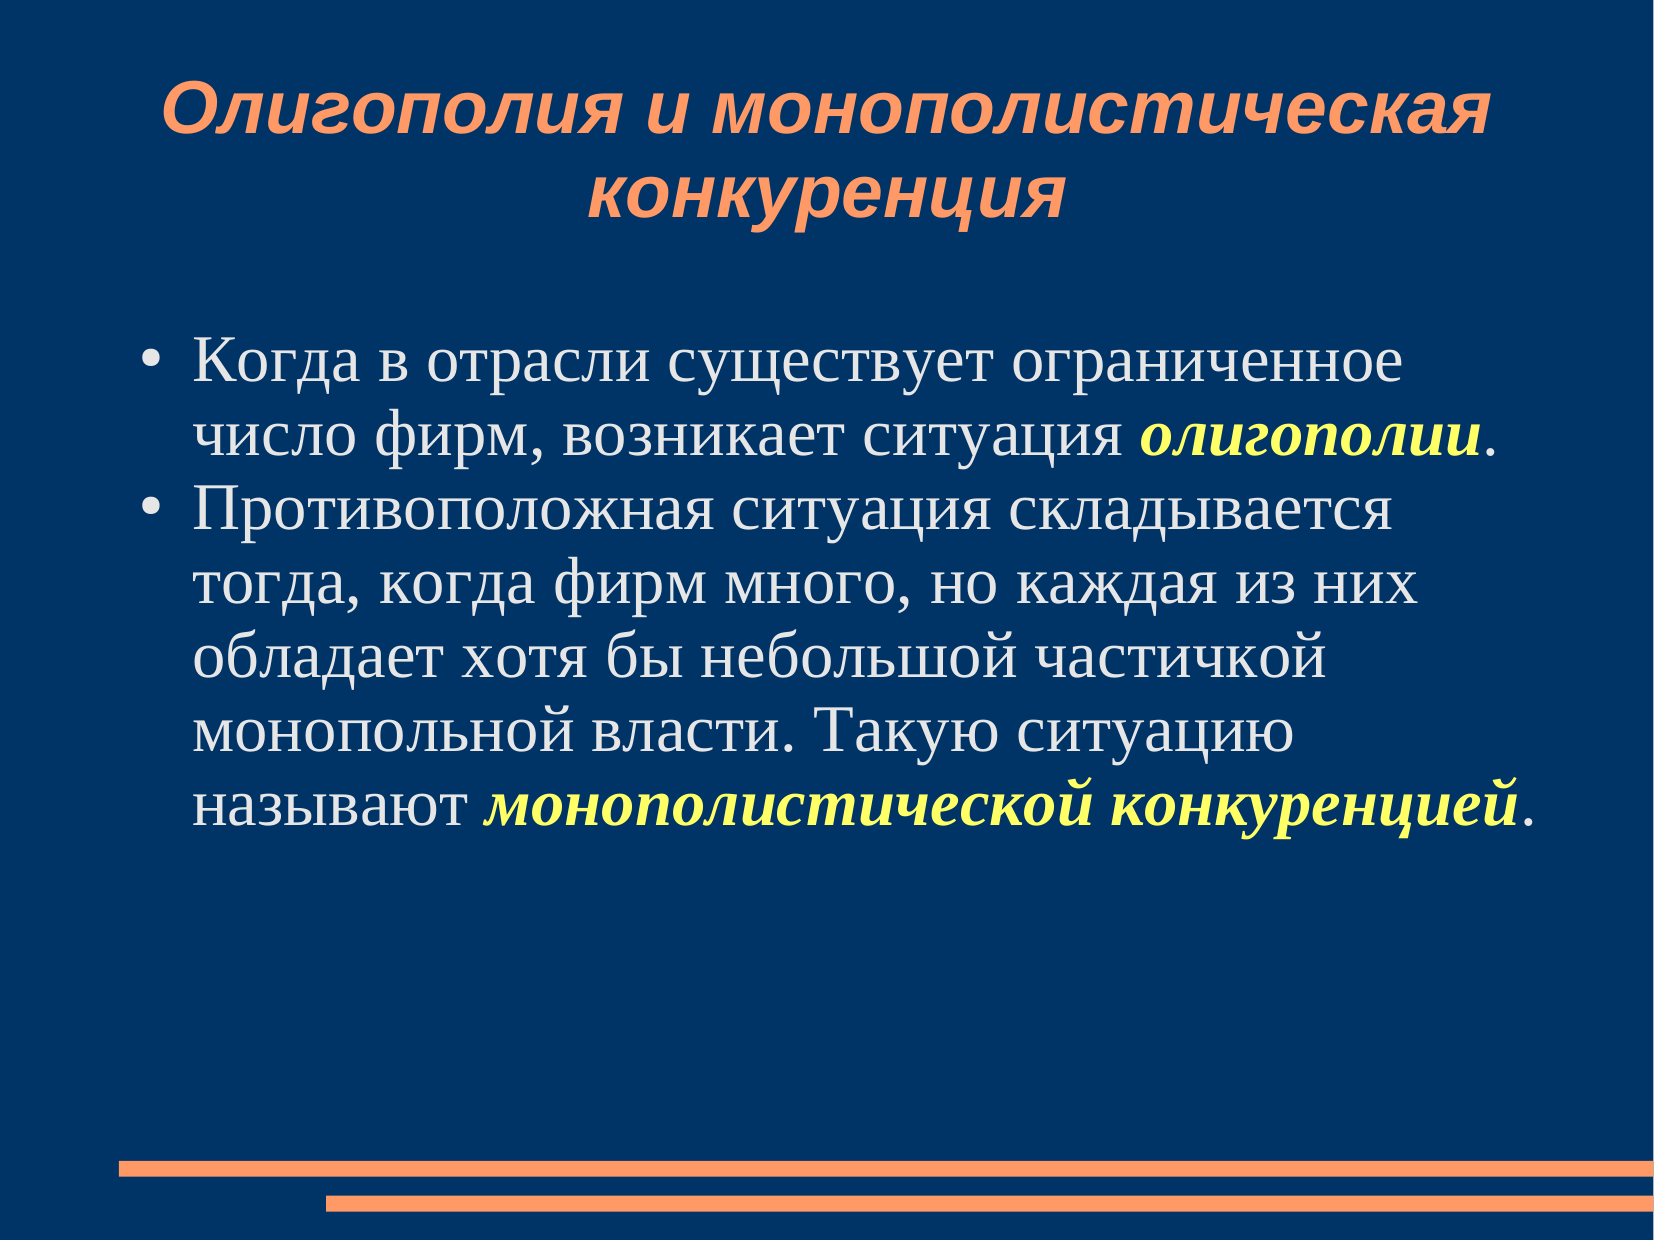

# Олигополия и монополистическая конкуренция
Когда в отрасли существует ограниченное число фирм, возникает ситуация олигополии.
Противоположная ситуация складывается тогда, когда фирм много, но каждая из них обладает хотя бы небольшой частичкой монопольной власти. Такую ситуацию называют монополистической конкуренцией.